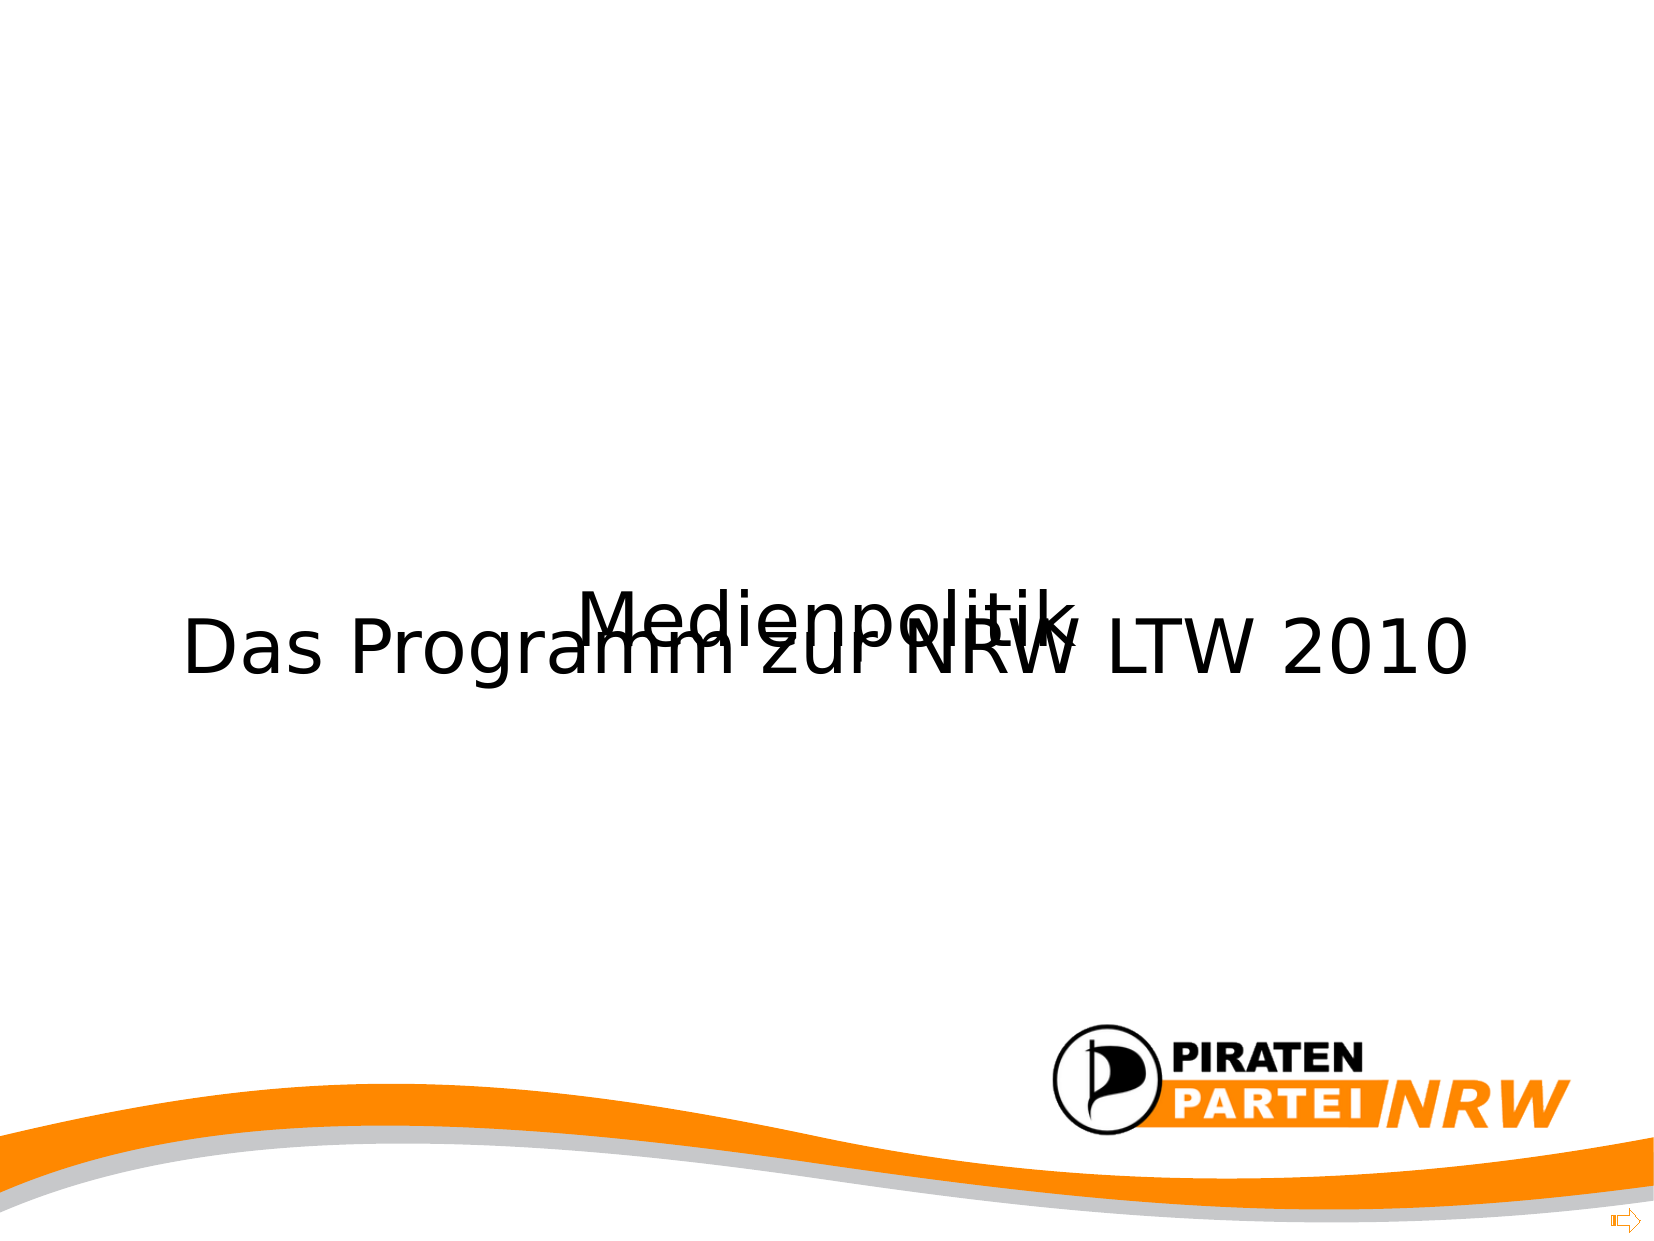

Medienpolitik
# Das Programm zur NRW LTW 2010